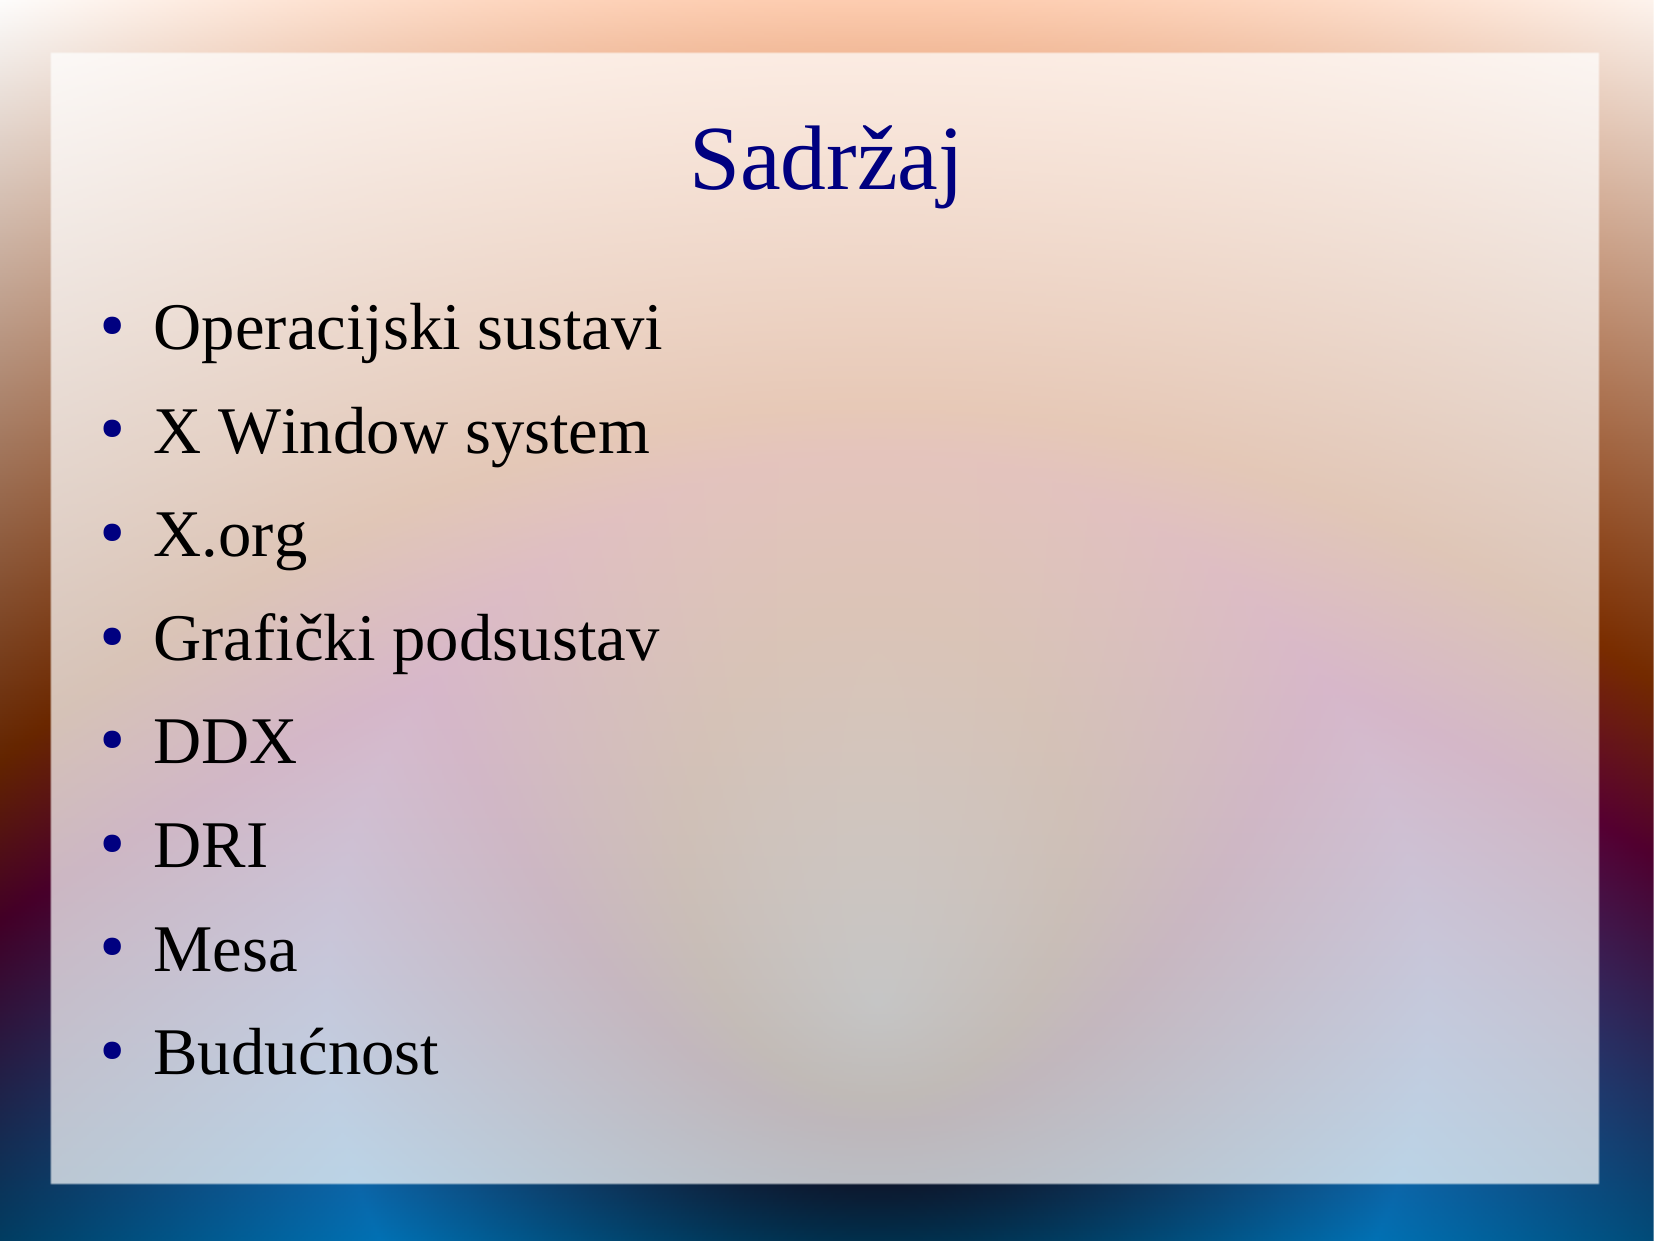

# Sadržaj
Operacijski sustavi
X Window system
X.org
Grafički podsustav
DDX
DRI
Mesa
Budućnost